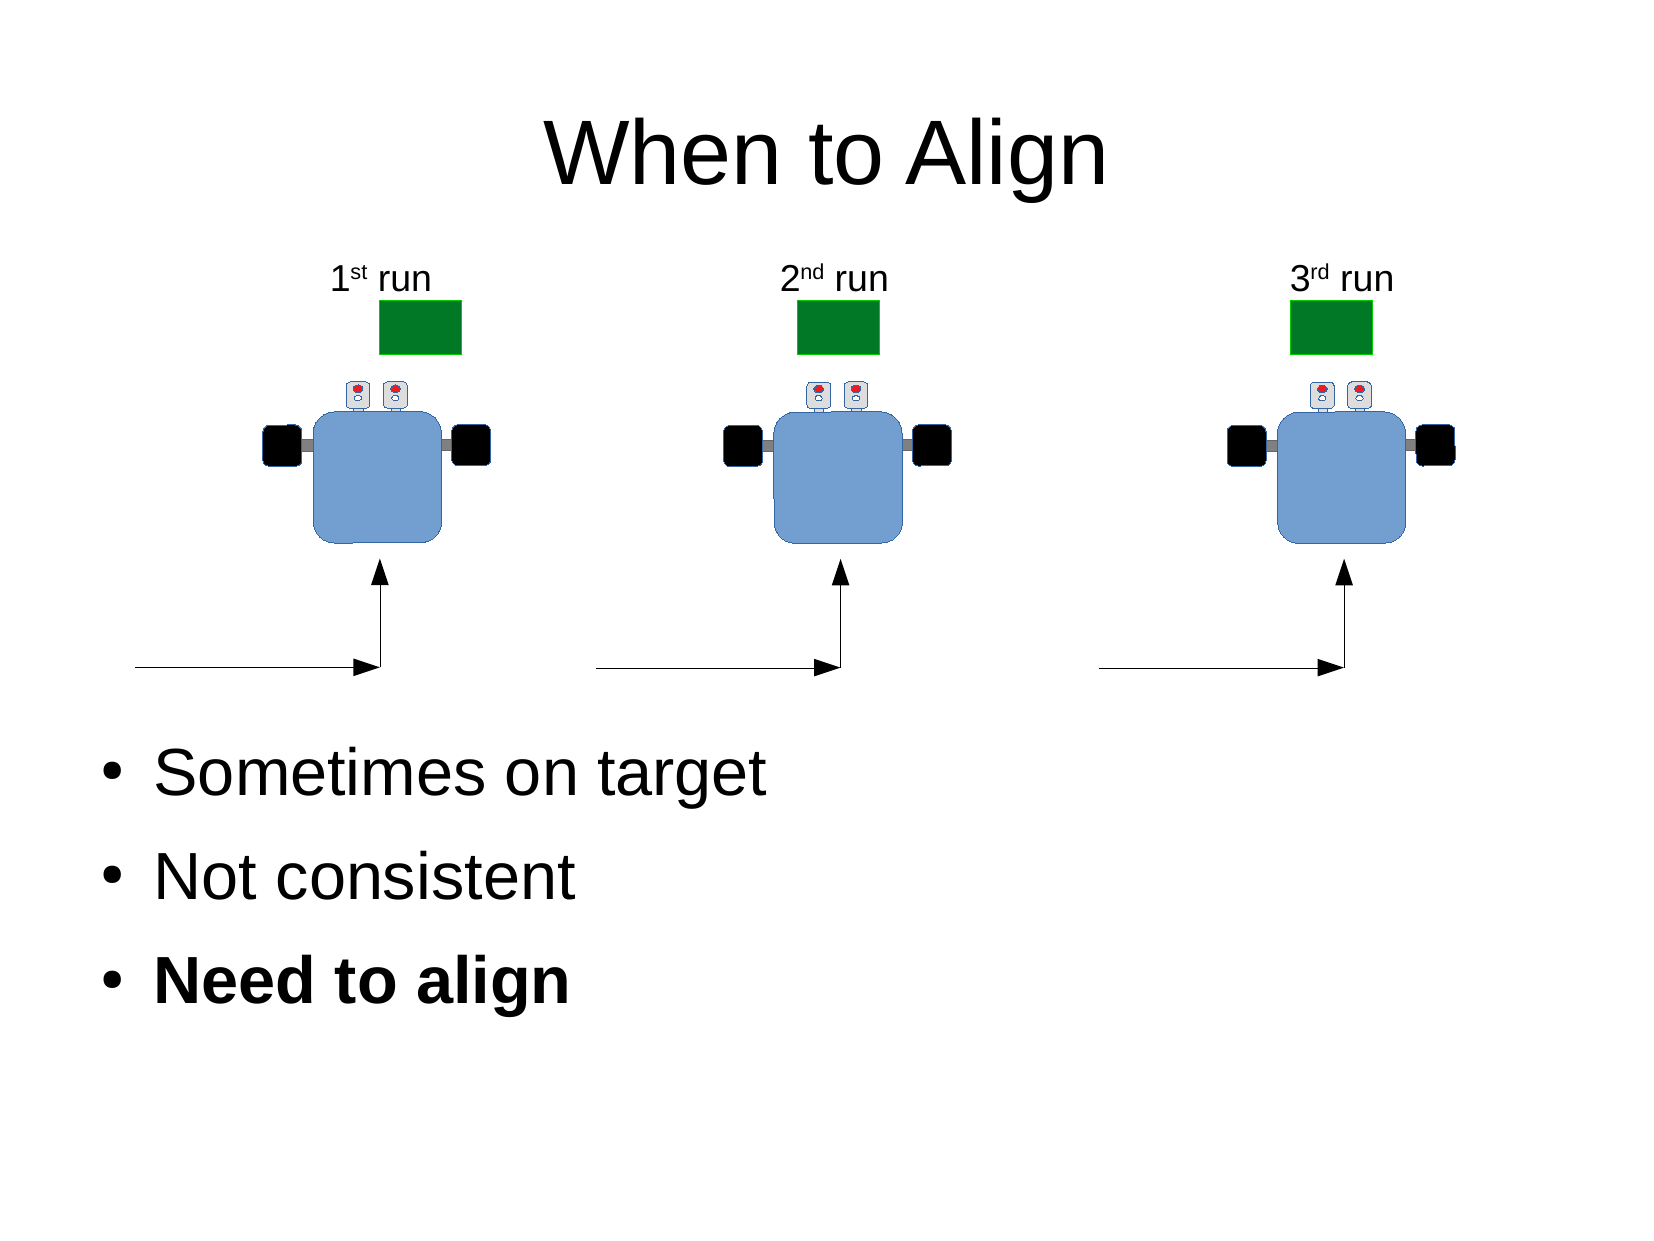

# When to Align
1st run
2nd run
3rd run
Sometimes on target
Not consistent
Need to align